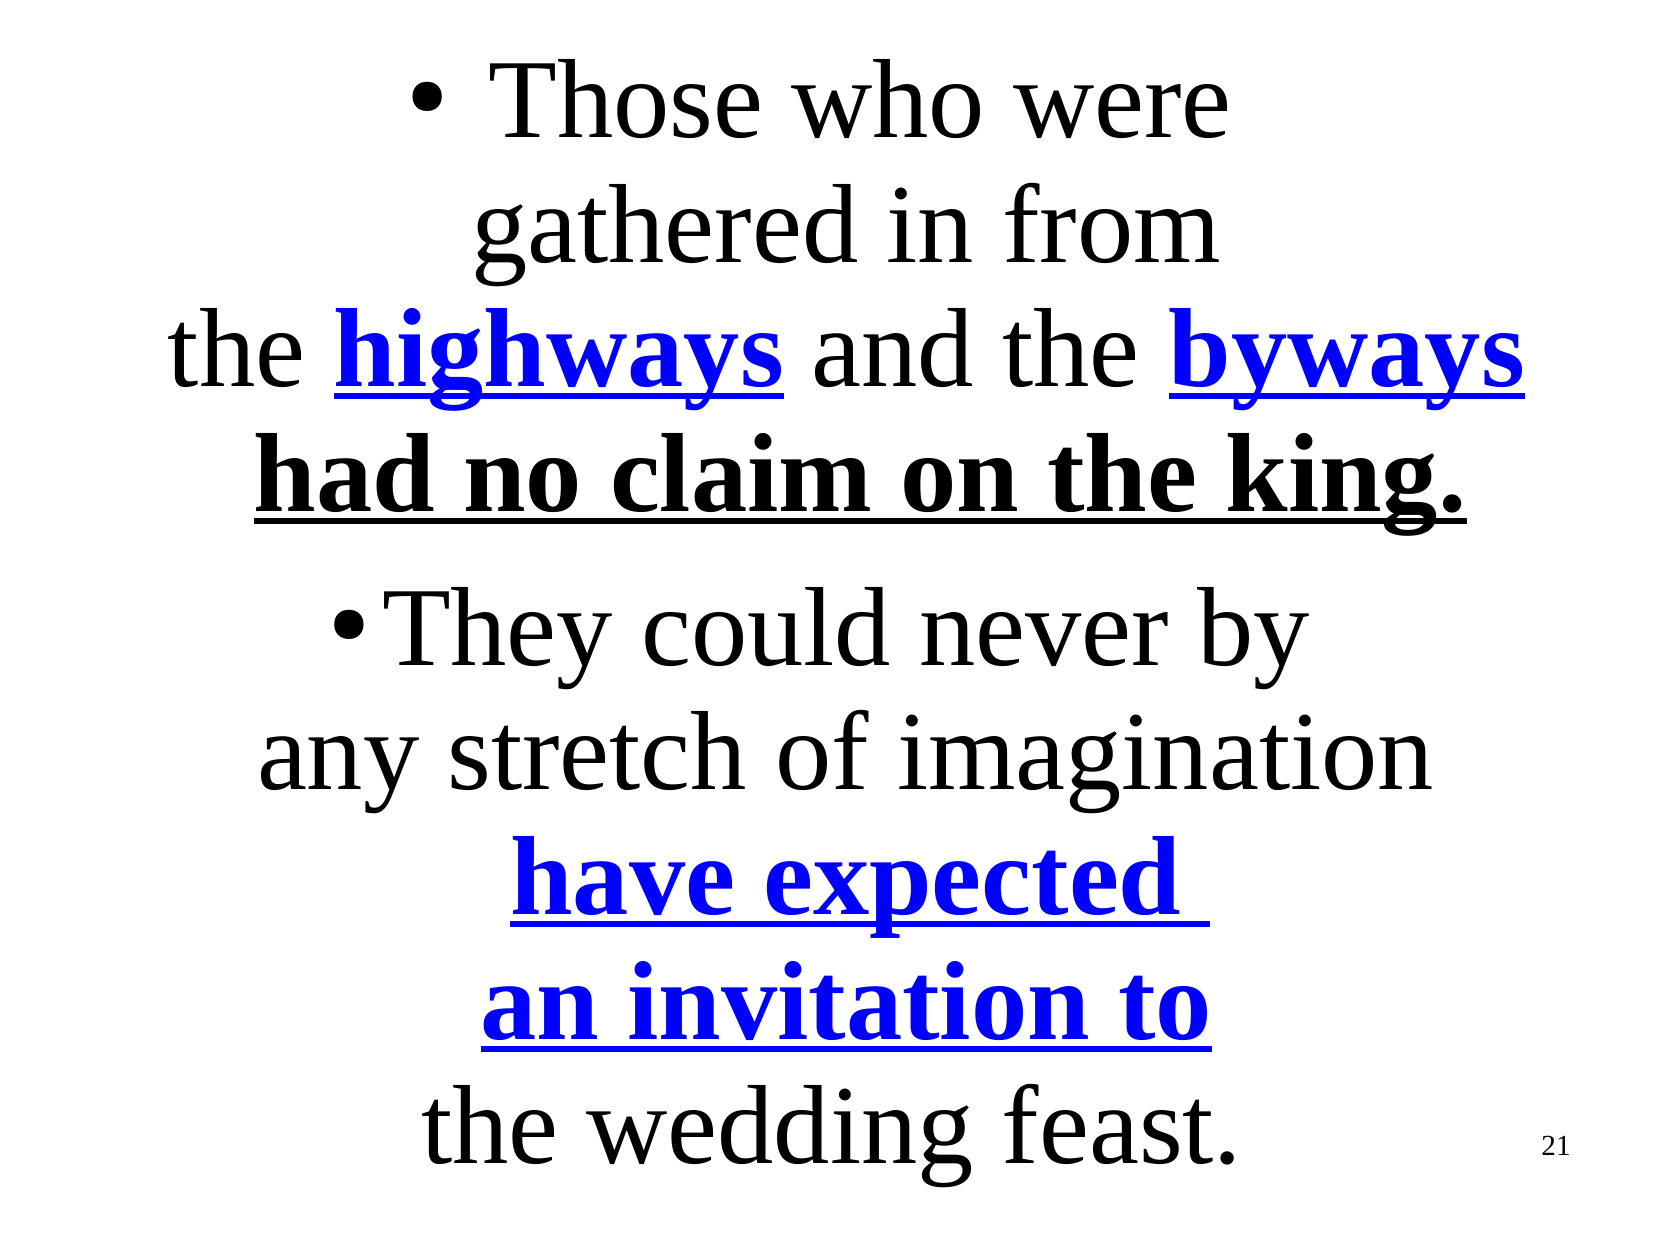

# Those who were gathered in from the highways and the byways had no claim on the king.
They could never by
any stretch of imagination
have expected
an invitation to
the wedding feast.
21